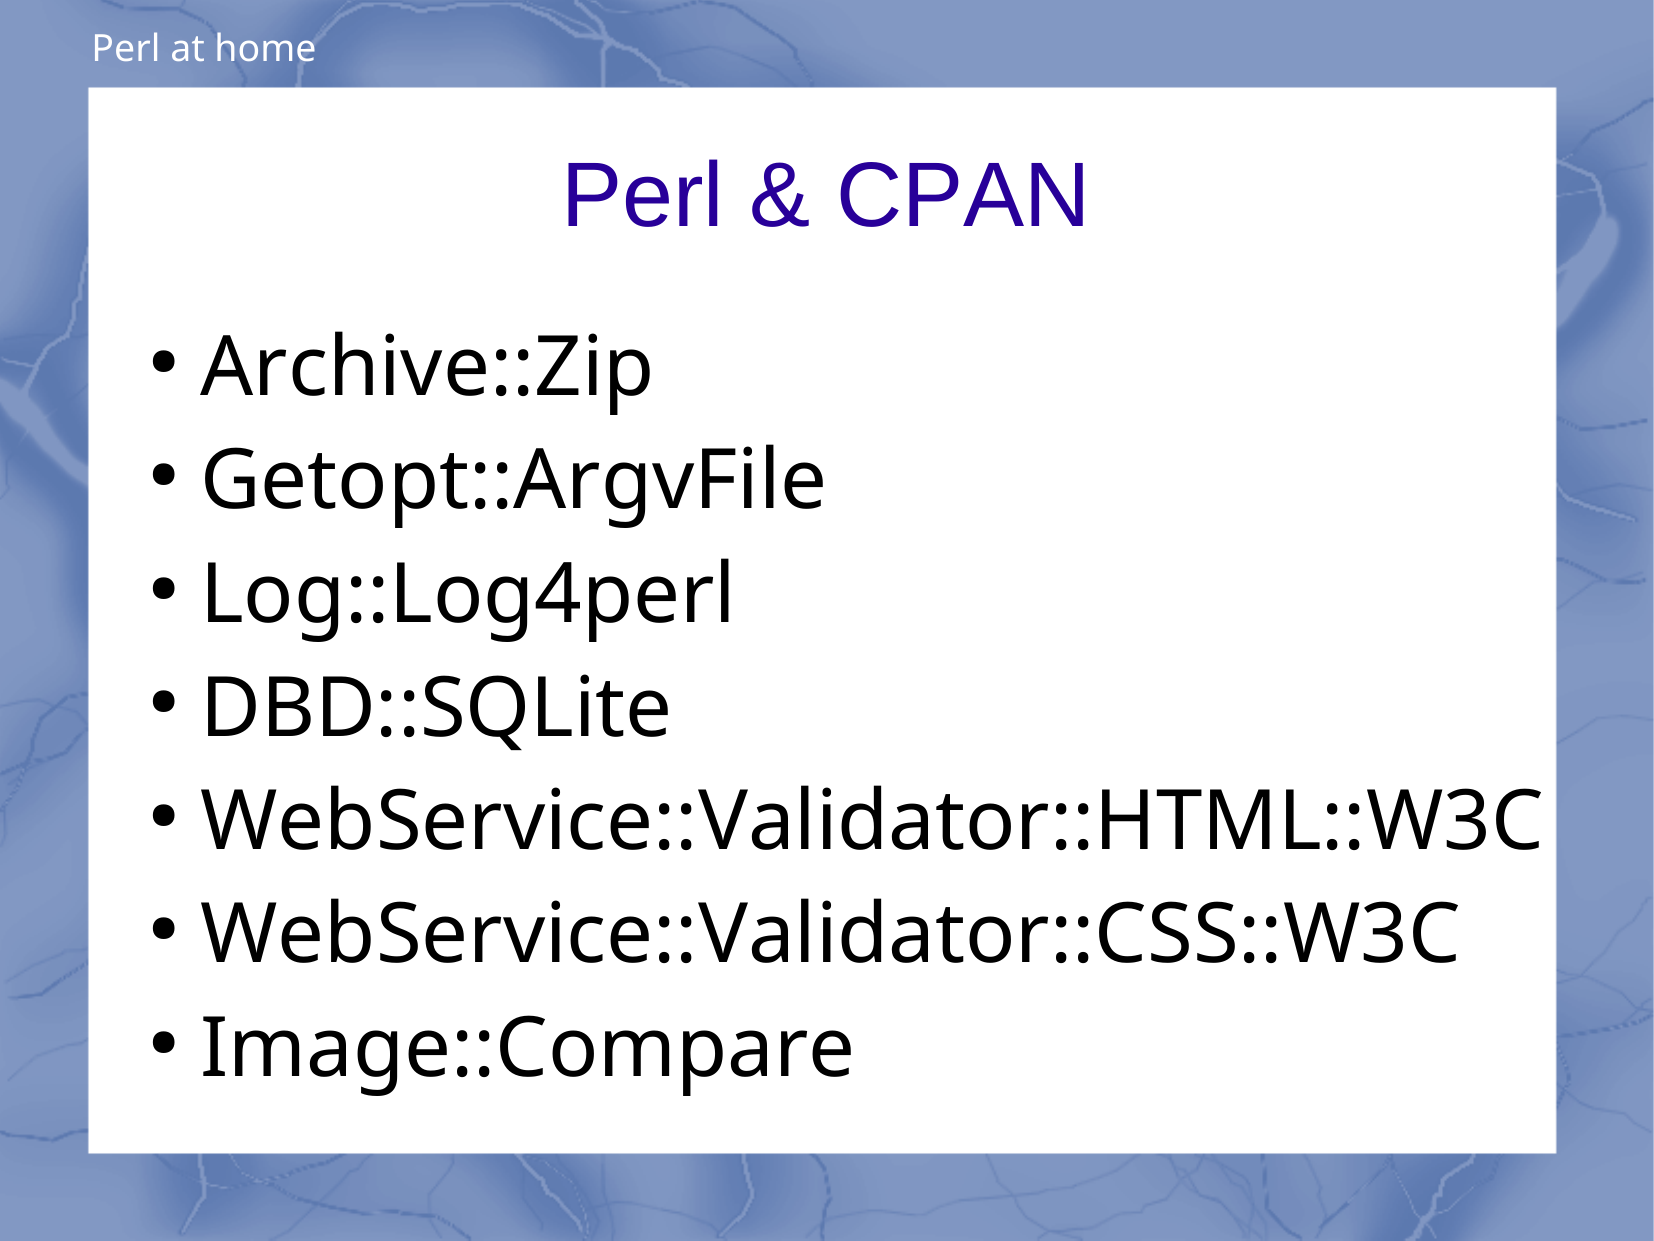

# Perl & CPAN
 Archive::Zip
 Getopt::ArgvFile
 Log::Log4perl
 DBD::SQLite
 WebService::Validator::HTML::W3C
 WebService::Validator::CSS::W3C
 Image::Compare